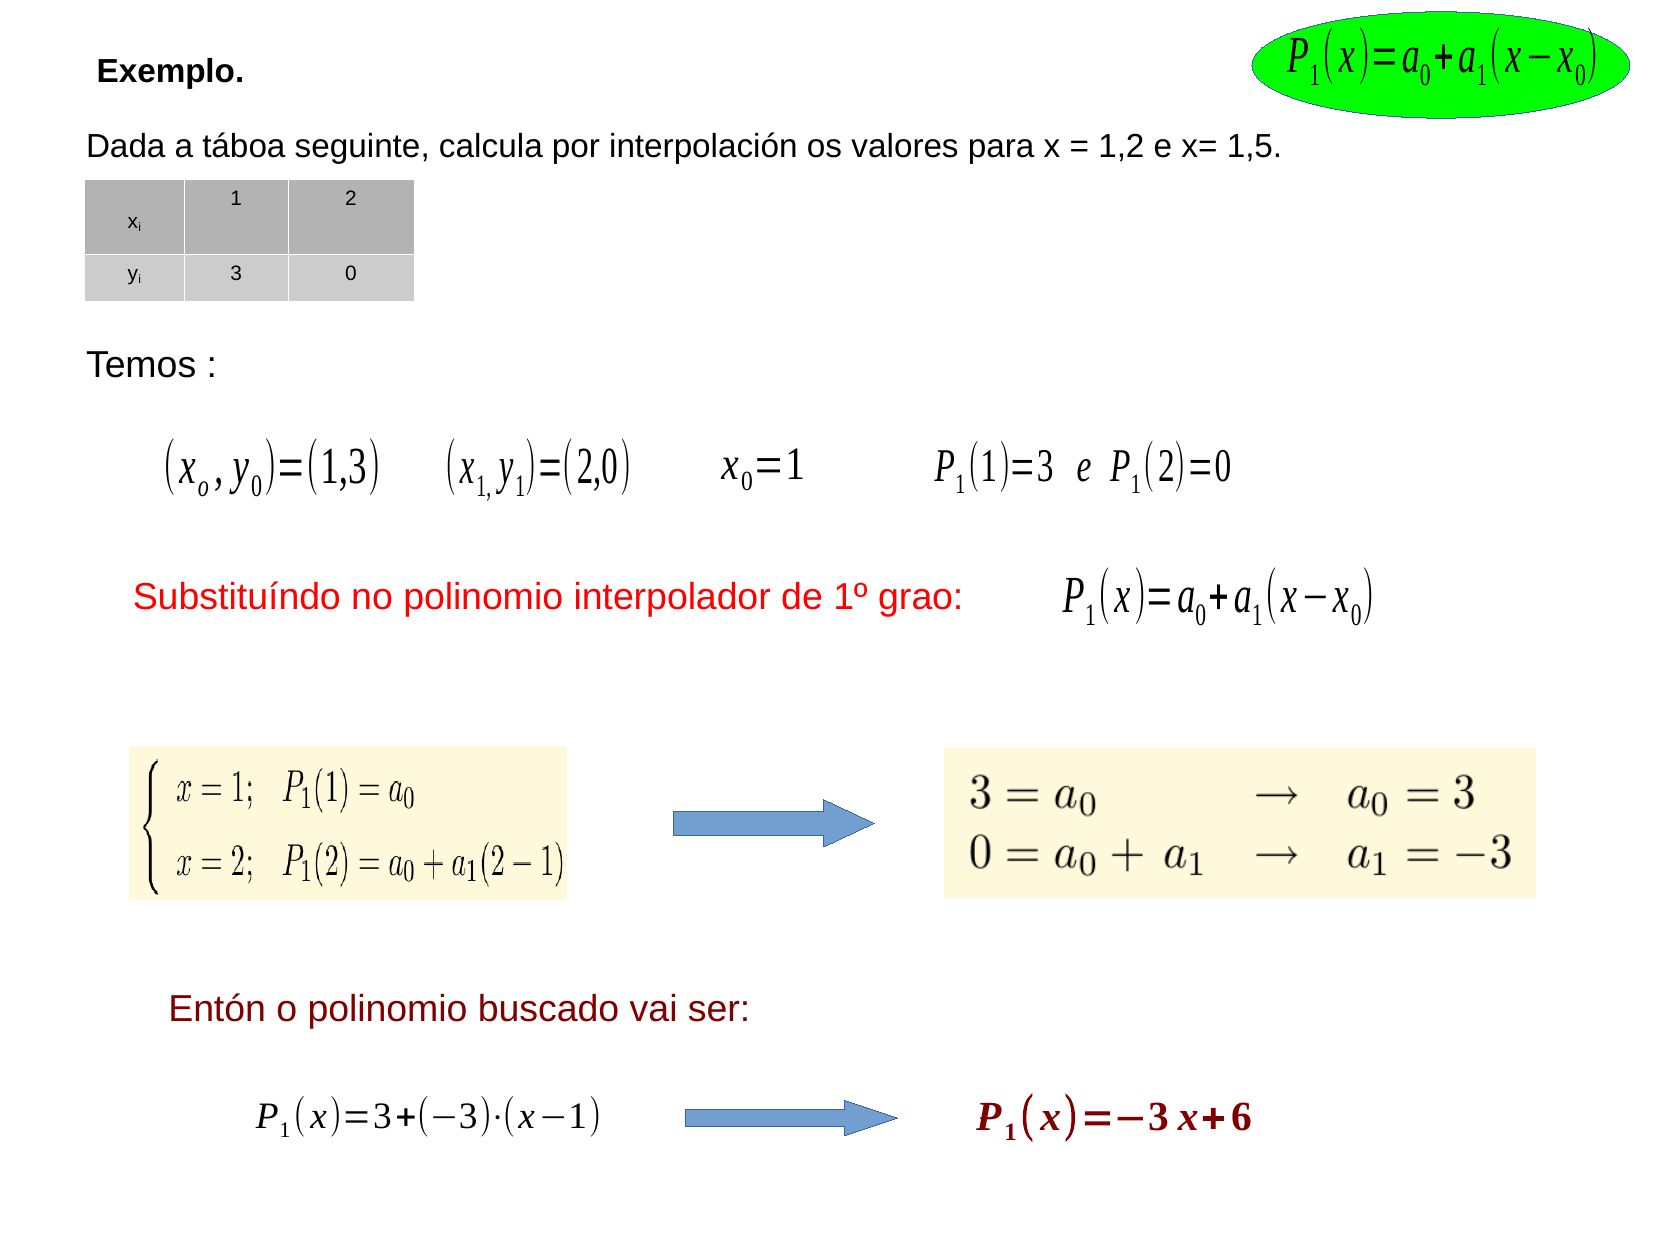

Exemplo.
Dada a táboa seguinte, calcula por interpolación os valores para x = 1,2 e x= 1,5.
| xi | 1 | 2 |
| --- | --- | --- |
| yi | 3 | 0 |
Temos :
Substituíndo no polinomio interpolador de 1º grao:
Entón o polinomio buscado vai ser: